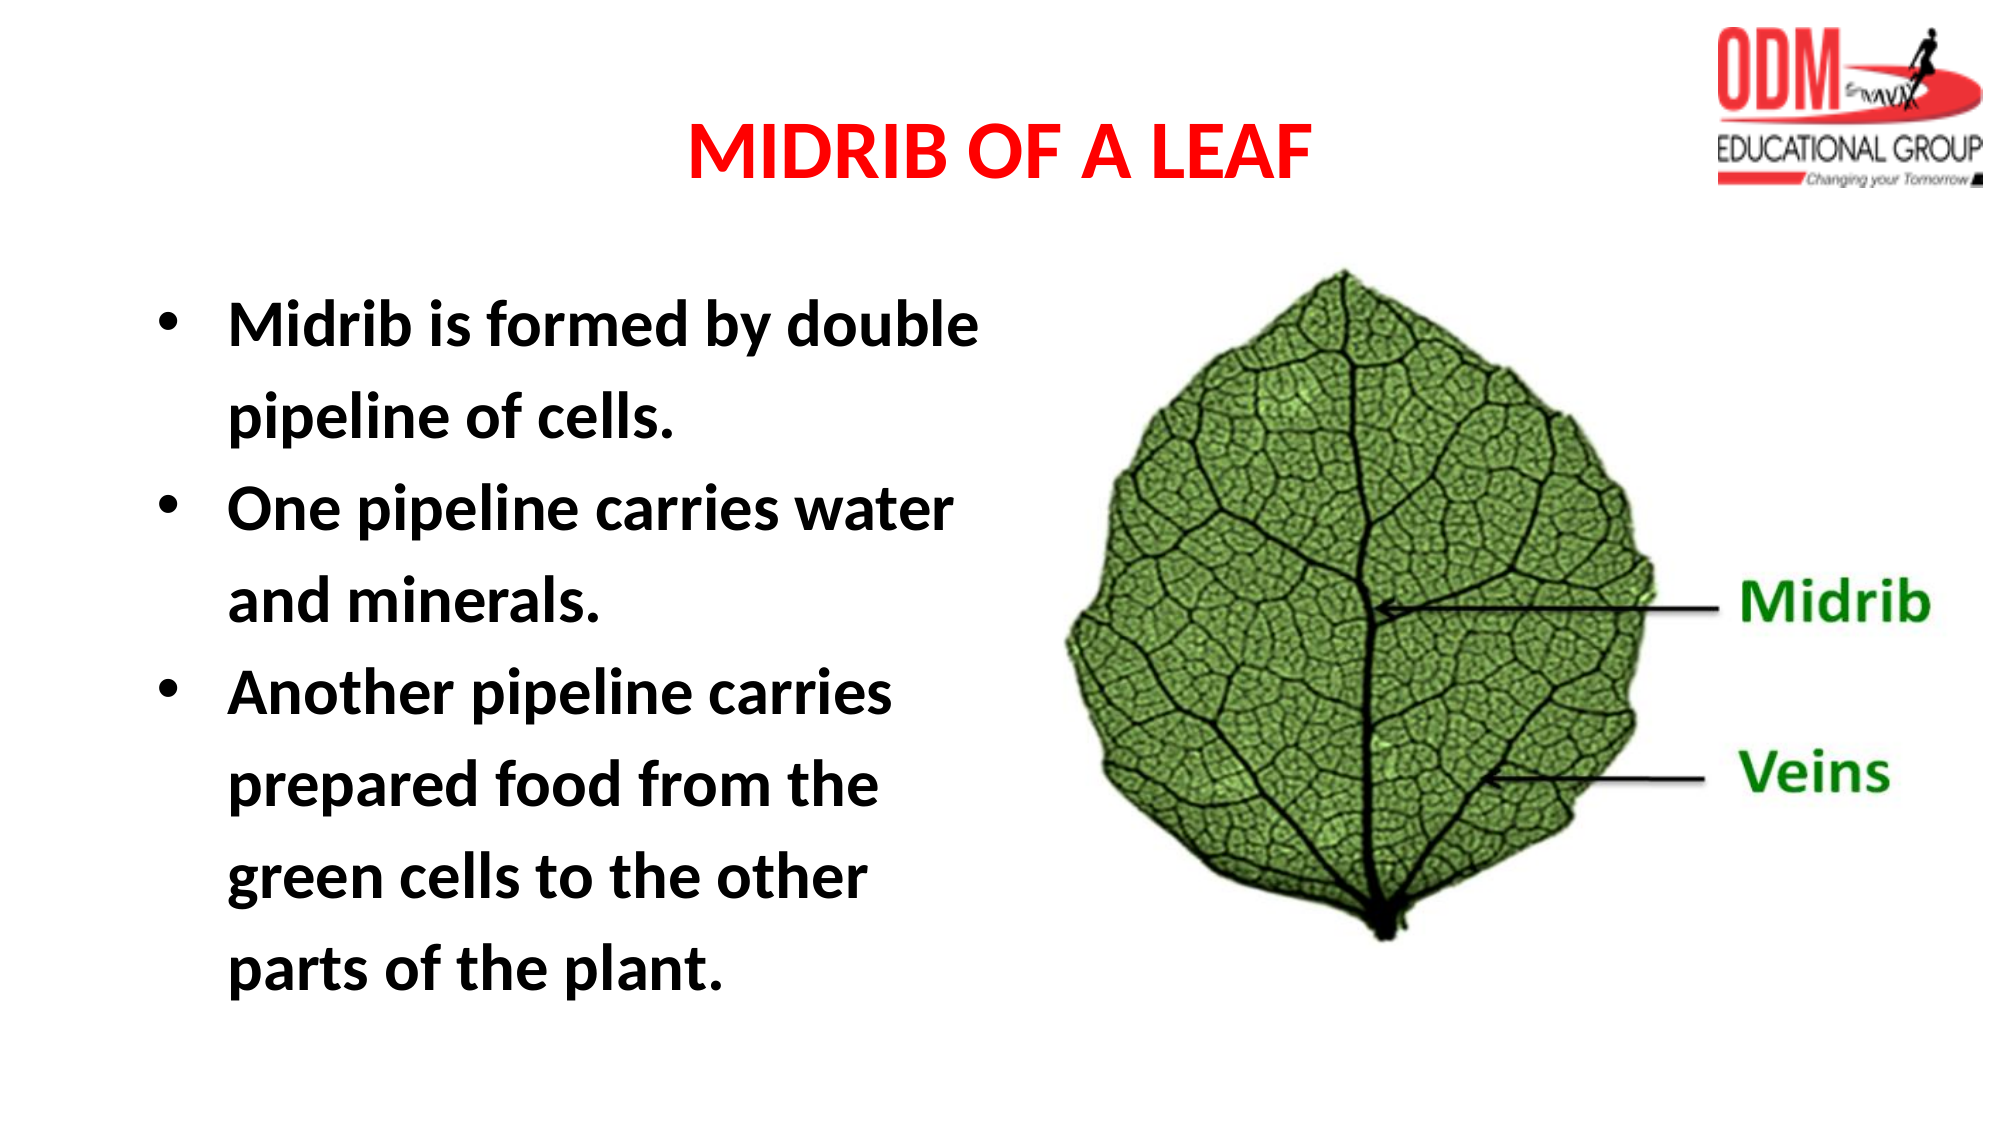

MIDRIB OF A LEAF
# Midrib is formed by double pipeline of cells.
One pipeline carries water and minerals.
Another pipeline carries prepared food from the green cells to the other parts of the plant.